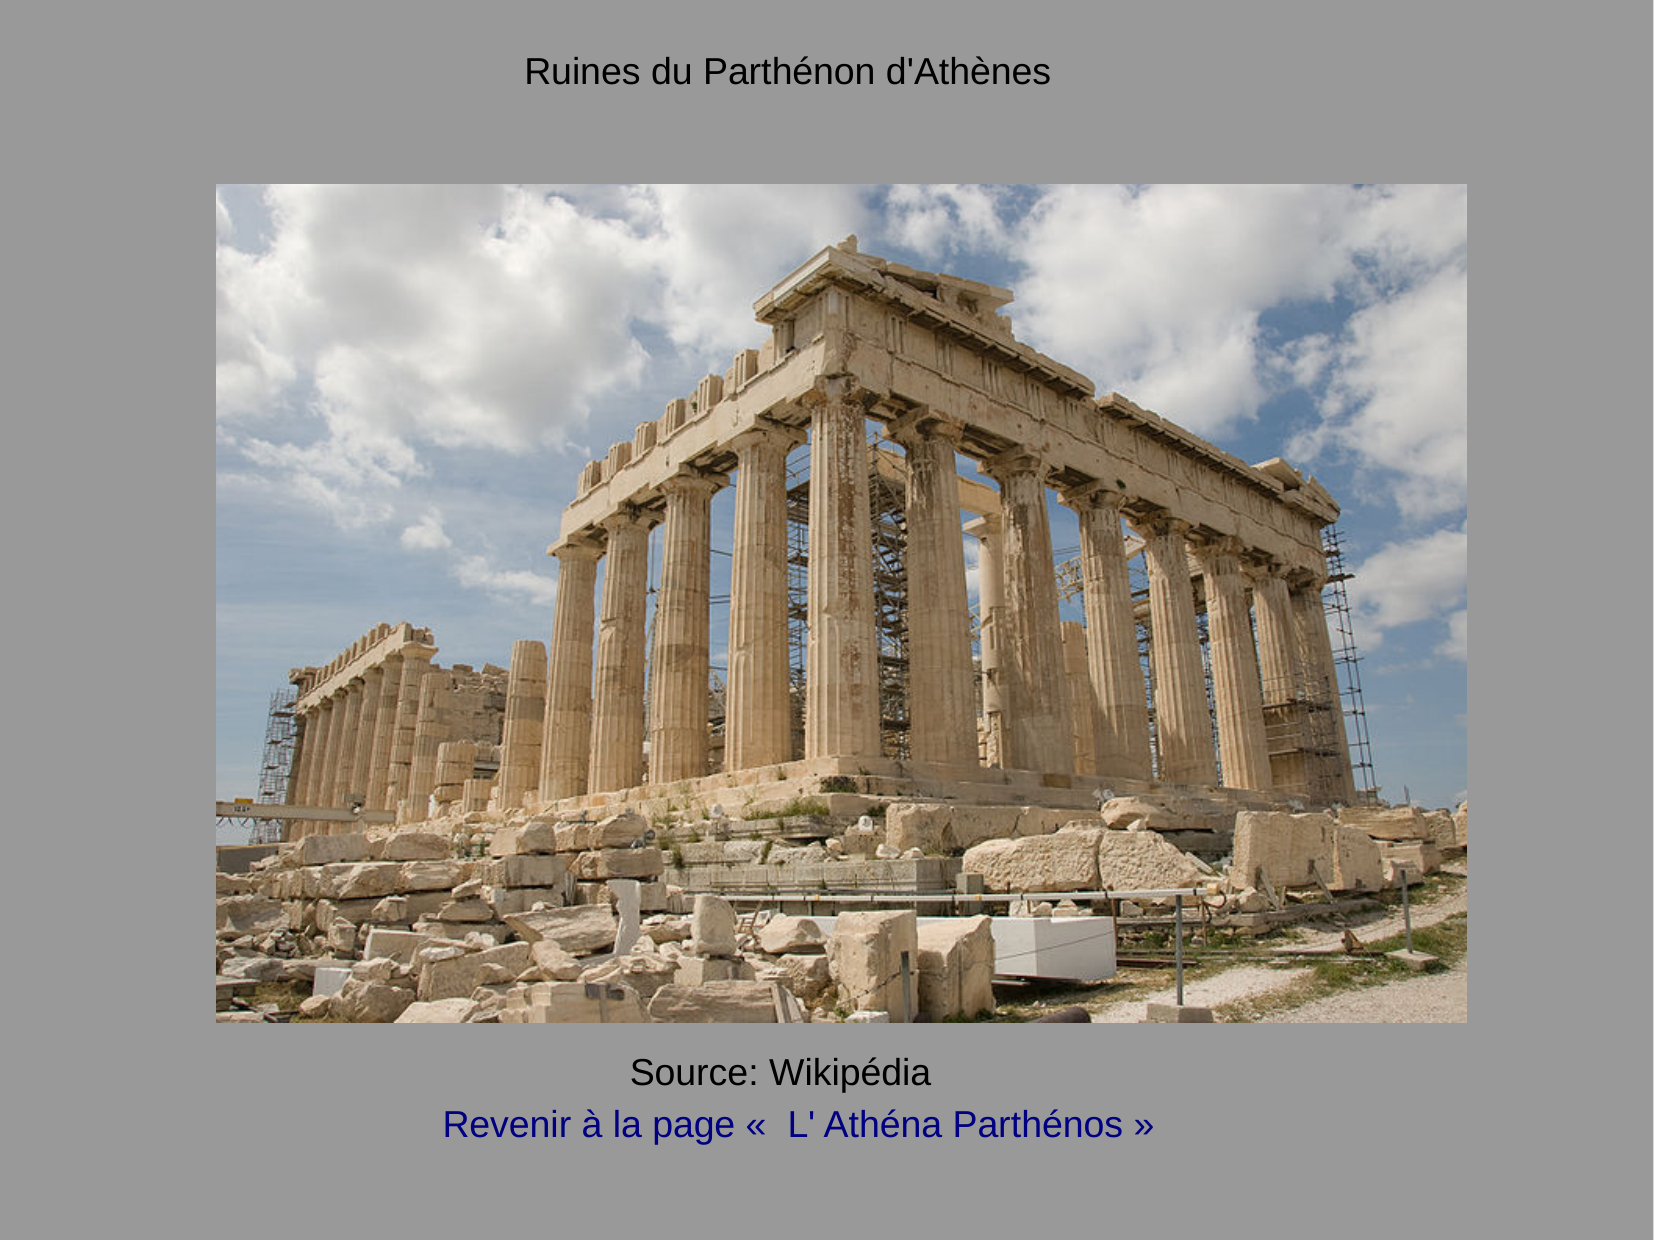

Ruines du Parthénon d'Athènes
 Source: Wikipédia
Revenir à la page «  L' Athéna Parthénos »